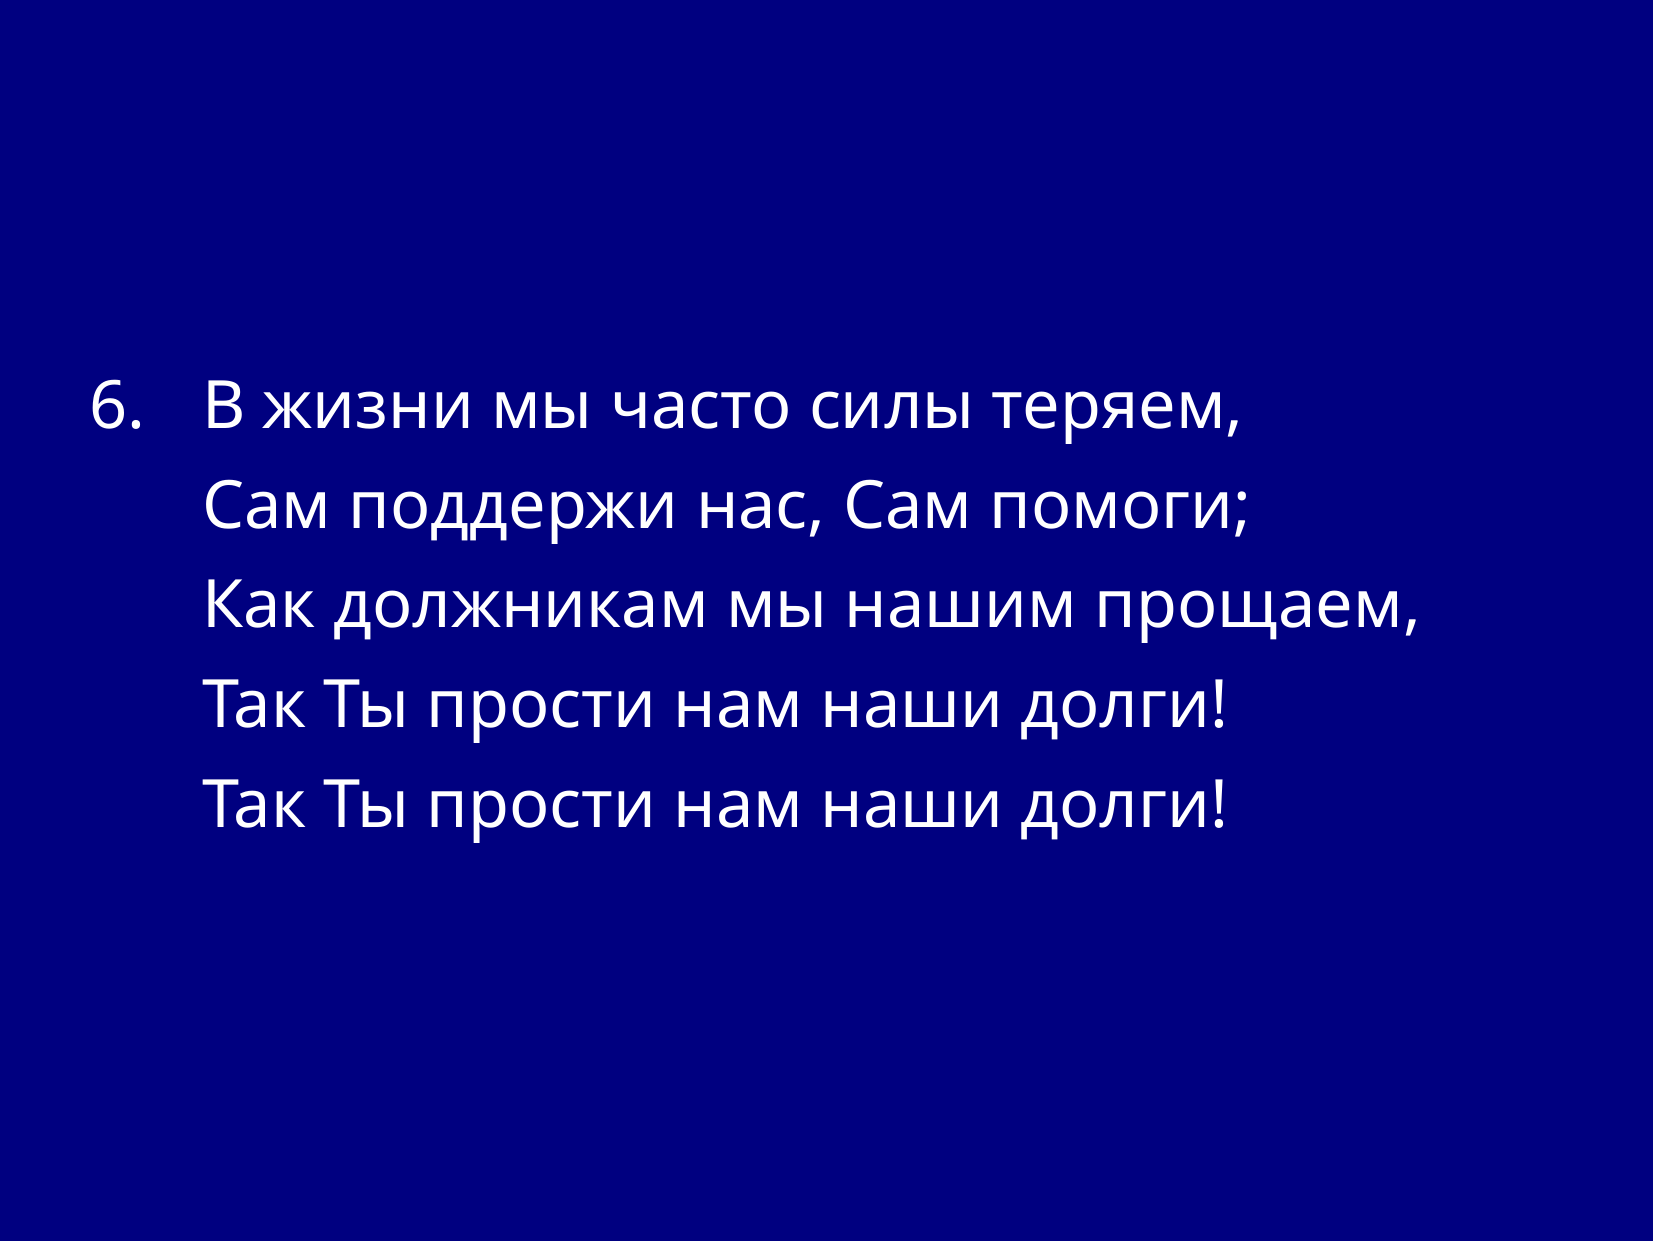

6.	В жизни мы часто силы теряем,
	Сам поддержи нас, Сам помоги;
	Как должникам мы нашим прощаем,
	Так Ты прости нам наши долги!
	Так Ты прости нам наши долги!